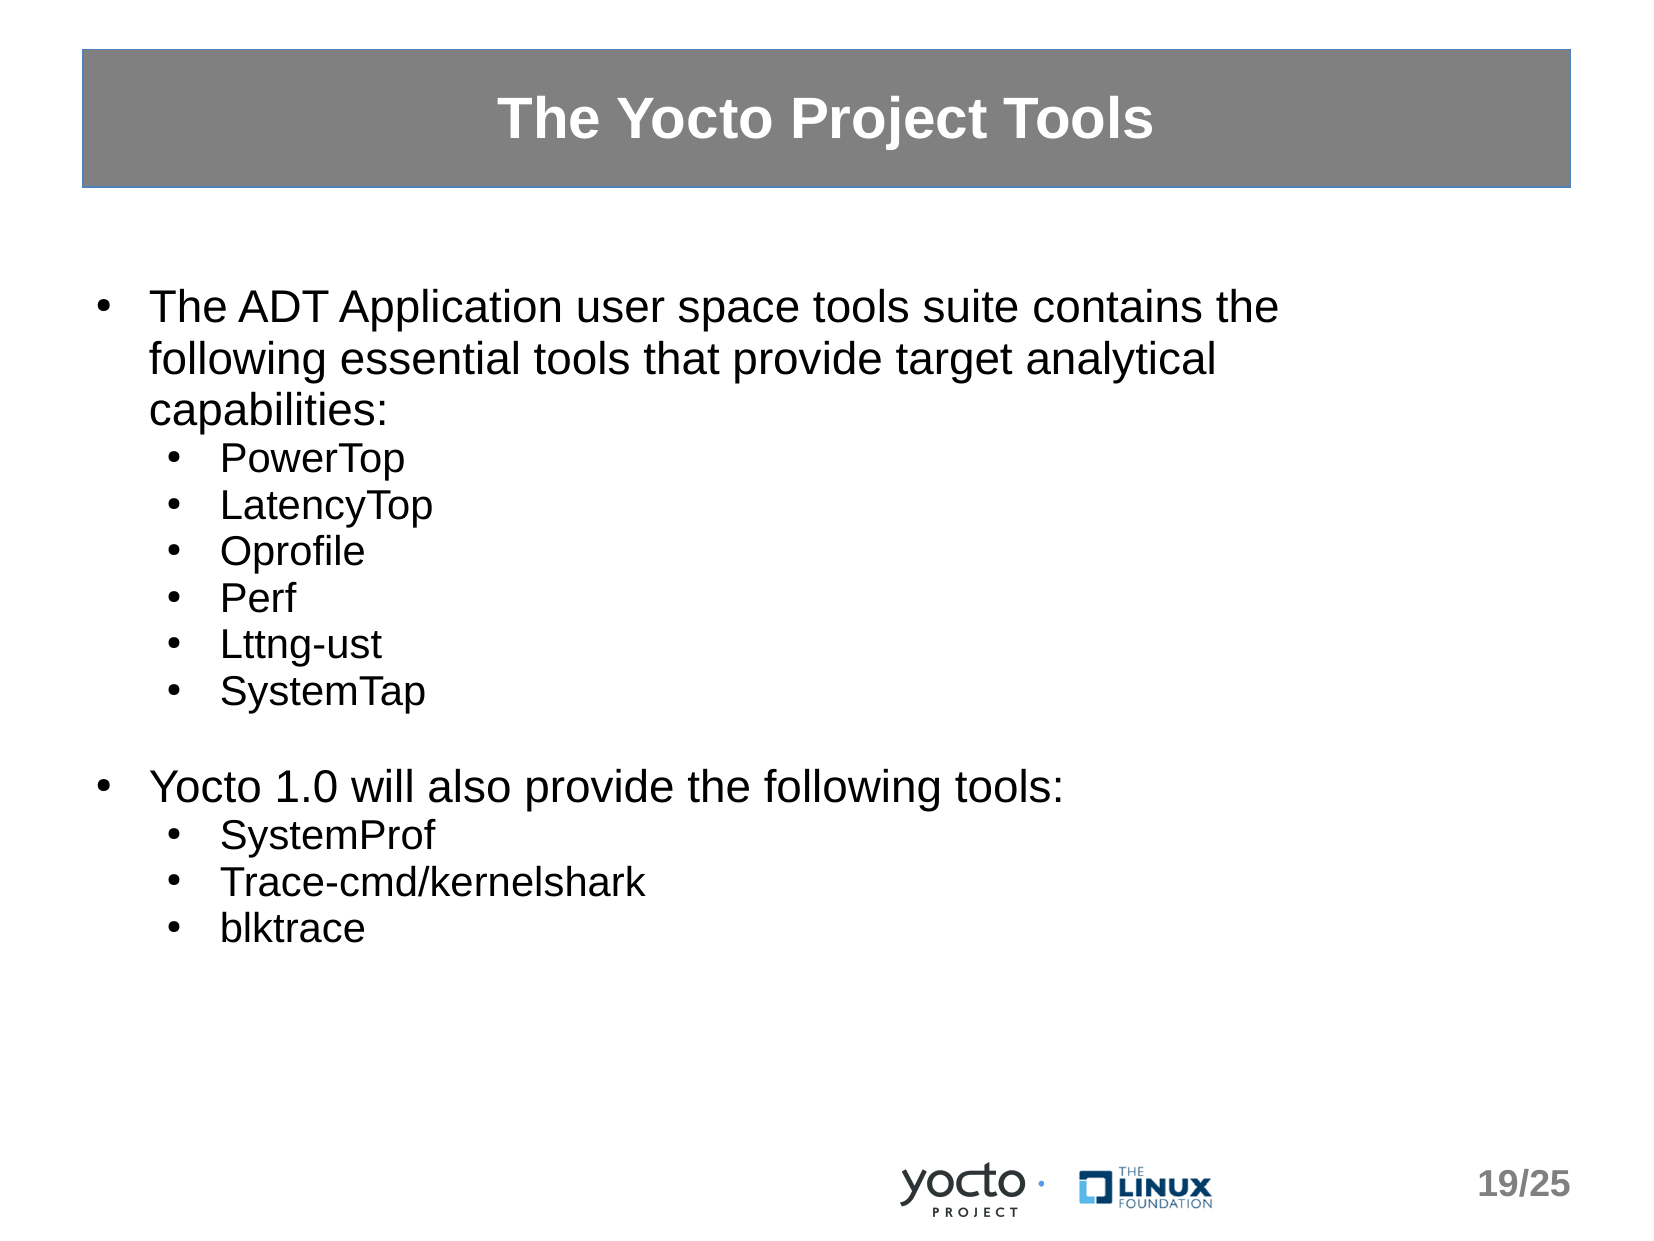

# The Yocto Project Tools
The ADT Application user space tools suite contains the following essential tools that provide target analytical capabilities:
PowerTop
LatencyTop
Oprofile
Perf
Lttng-ust
SystemTap
Yocto 1.0 will also provide the following tools:
SystemProf
Trace-cmd/kernelshark
blktrace
19